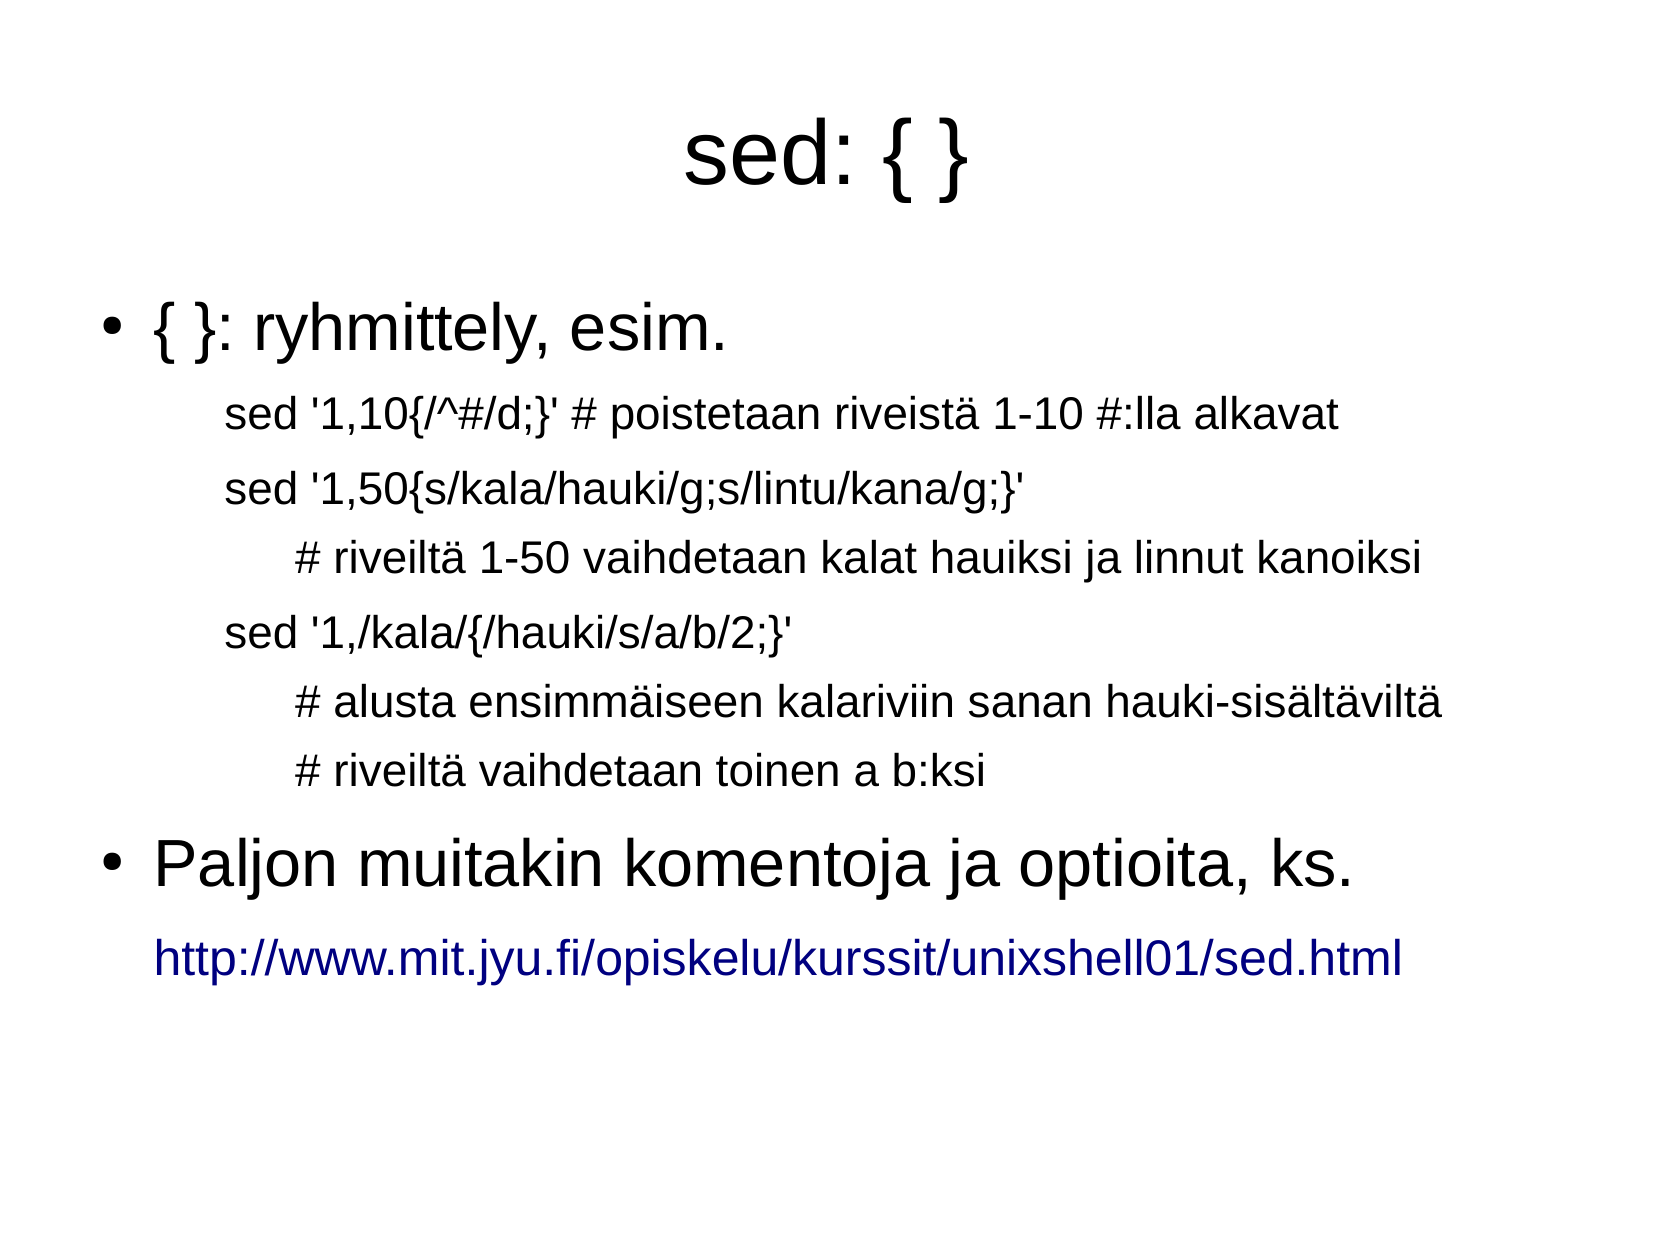

# sed: { }
{ }: ryhmittely, esim.
sed '1,10{/^#/d;}' # poistetaan riveistä 1-10 #:lla alkavat
sed '1,50{s/kala/hauki/g;s/lintu/kana/g;}'
# riveiltä 1-50 vaihdetaan kalat hauiksi ja linnut kanoiksi
sed '1,/kala/{/hauki/s/a/b/2;}'
# alusta ensimmäiseen kalariviin sanan hauki-sisältäviltä
# riveiltä vaihdetaan toinen a b:ksi
Paljon muitakin komentoja ja optioita, ks.
http://www.mit.jyu.fi/opiskelu/kurssit/unixshell01/sed.html